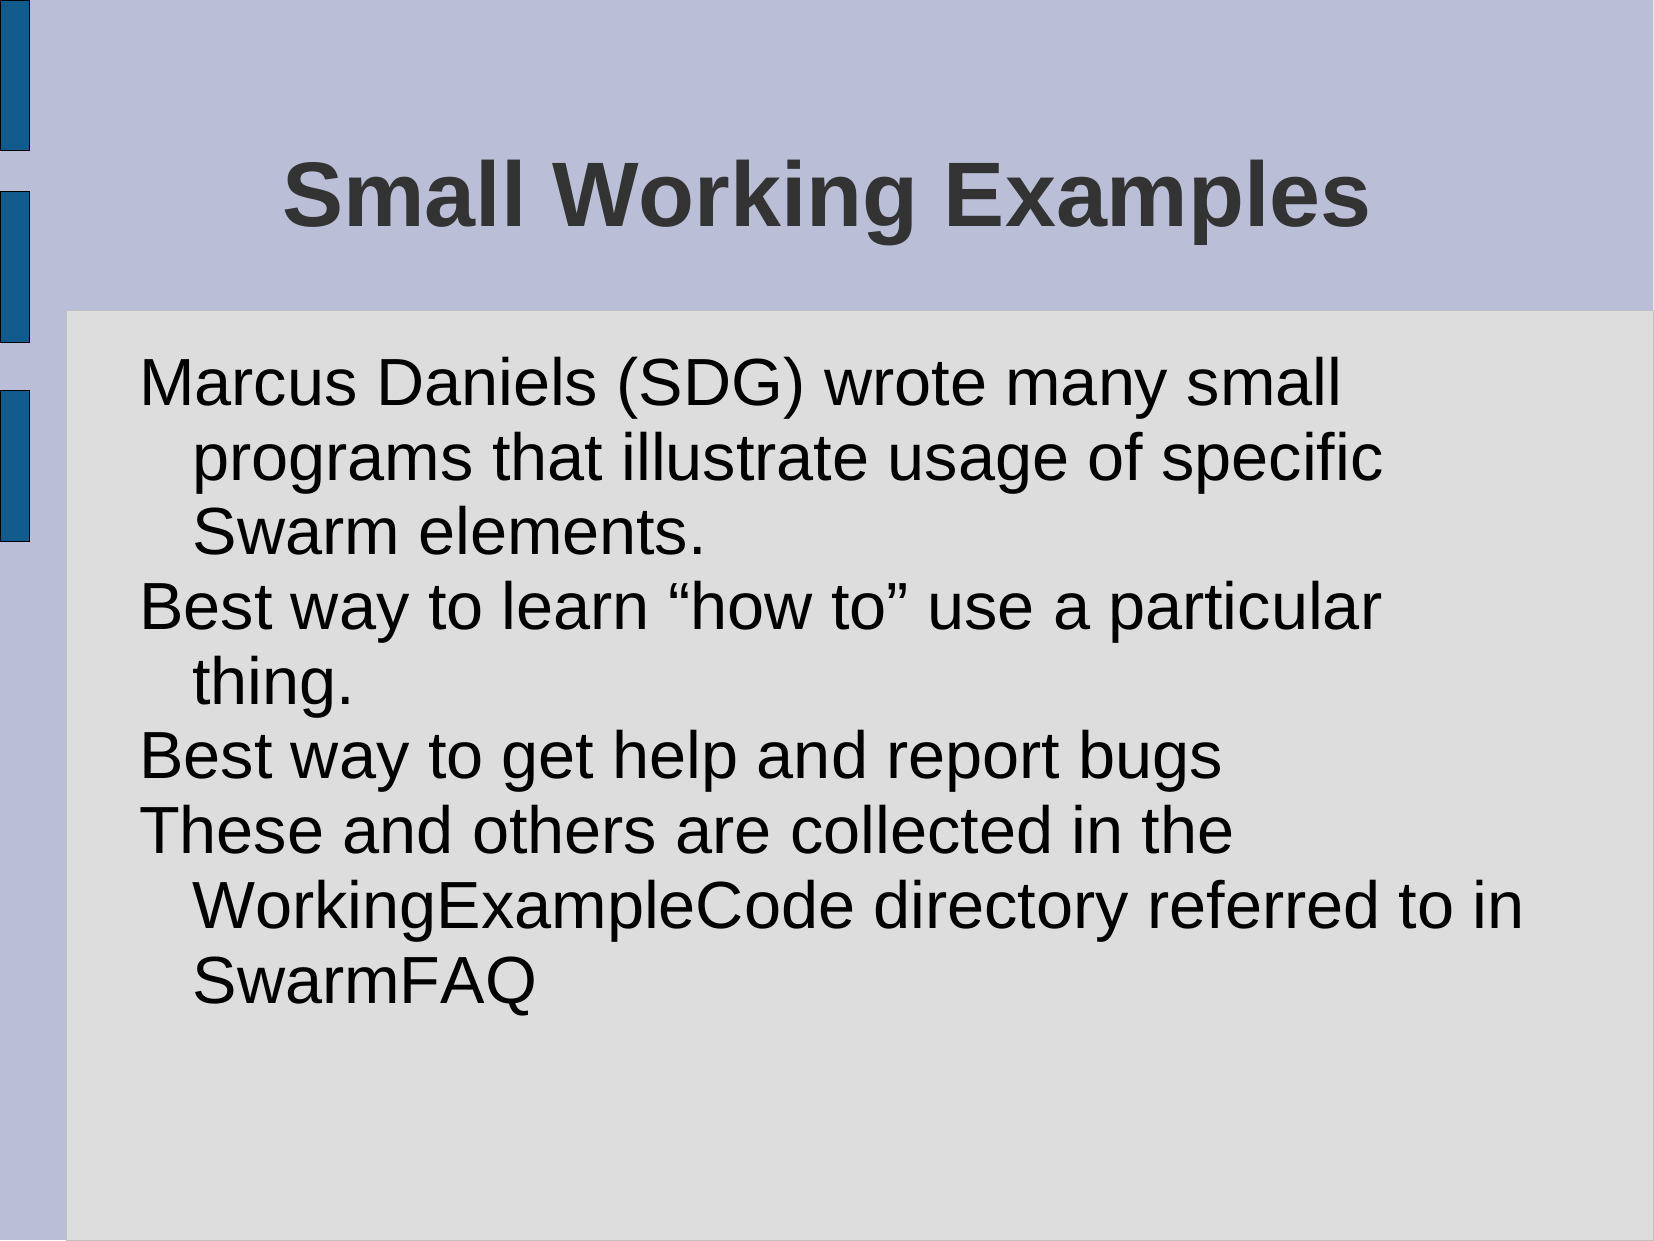

# Small Working Examples
Marcus Daniels (SDG) wrote many small programs that illustrate usage of specific Swarm elements.
Best way to learn “how to” use a particular thing.
Best way to get help and report bugs
These and others are collected in the WorkingExampleCode directory referred to in SwarmFAQ